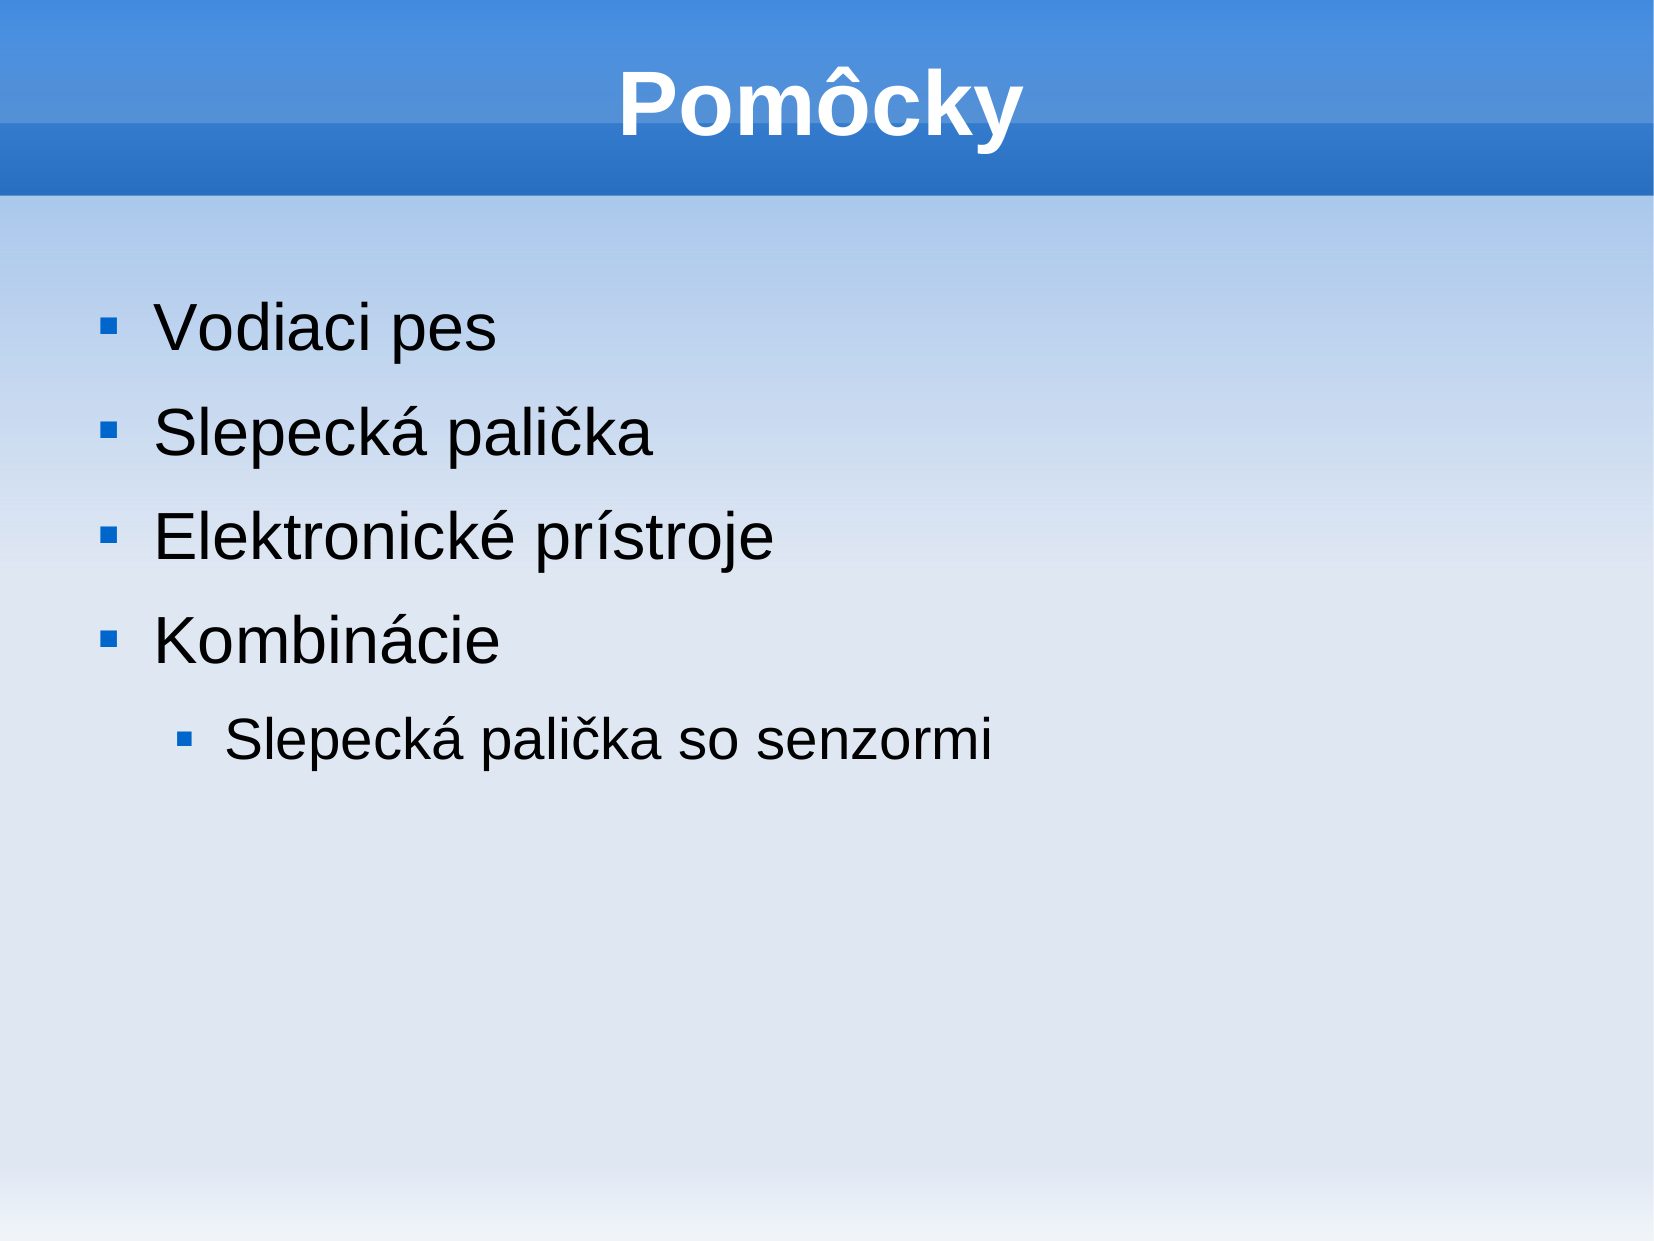

# Pomôcky
Vodiaci pes
Slepecká palička
Elektronické prístroje
Kombinácie
Slepecká palička so senzormi